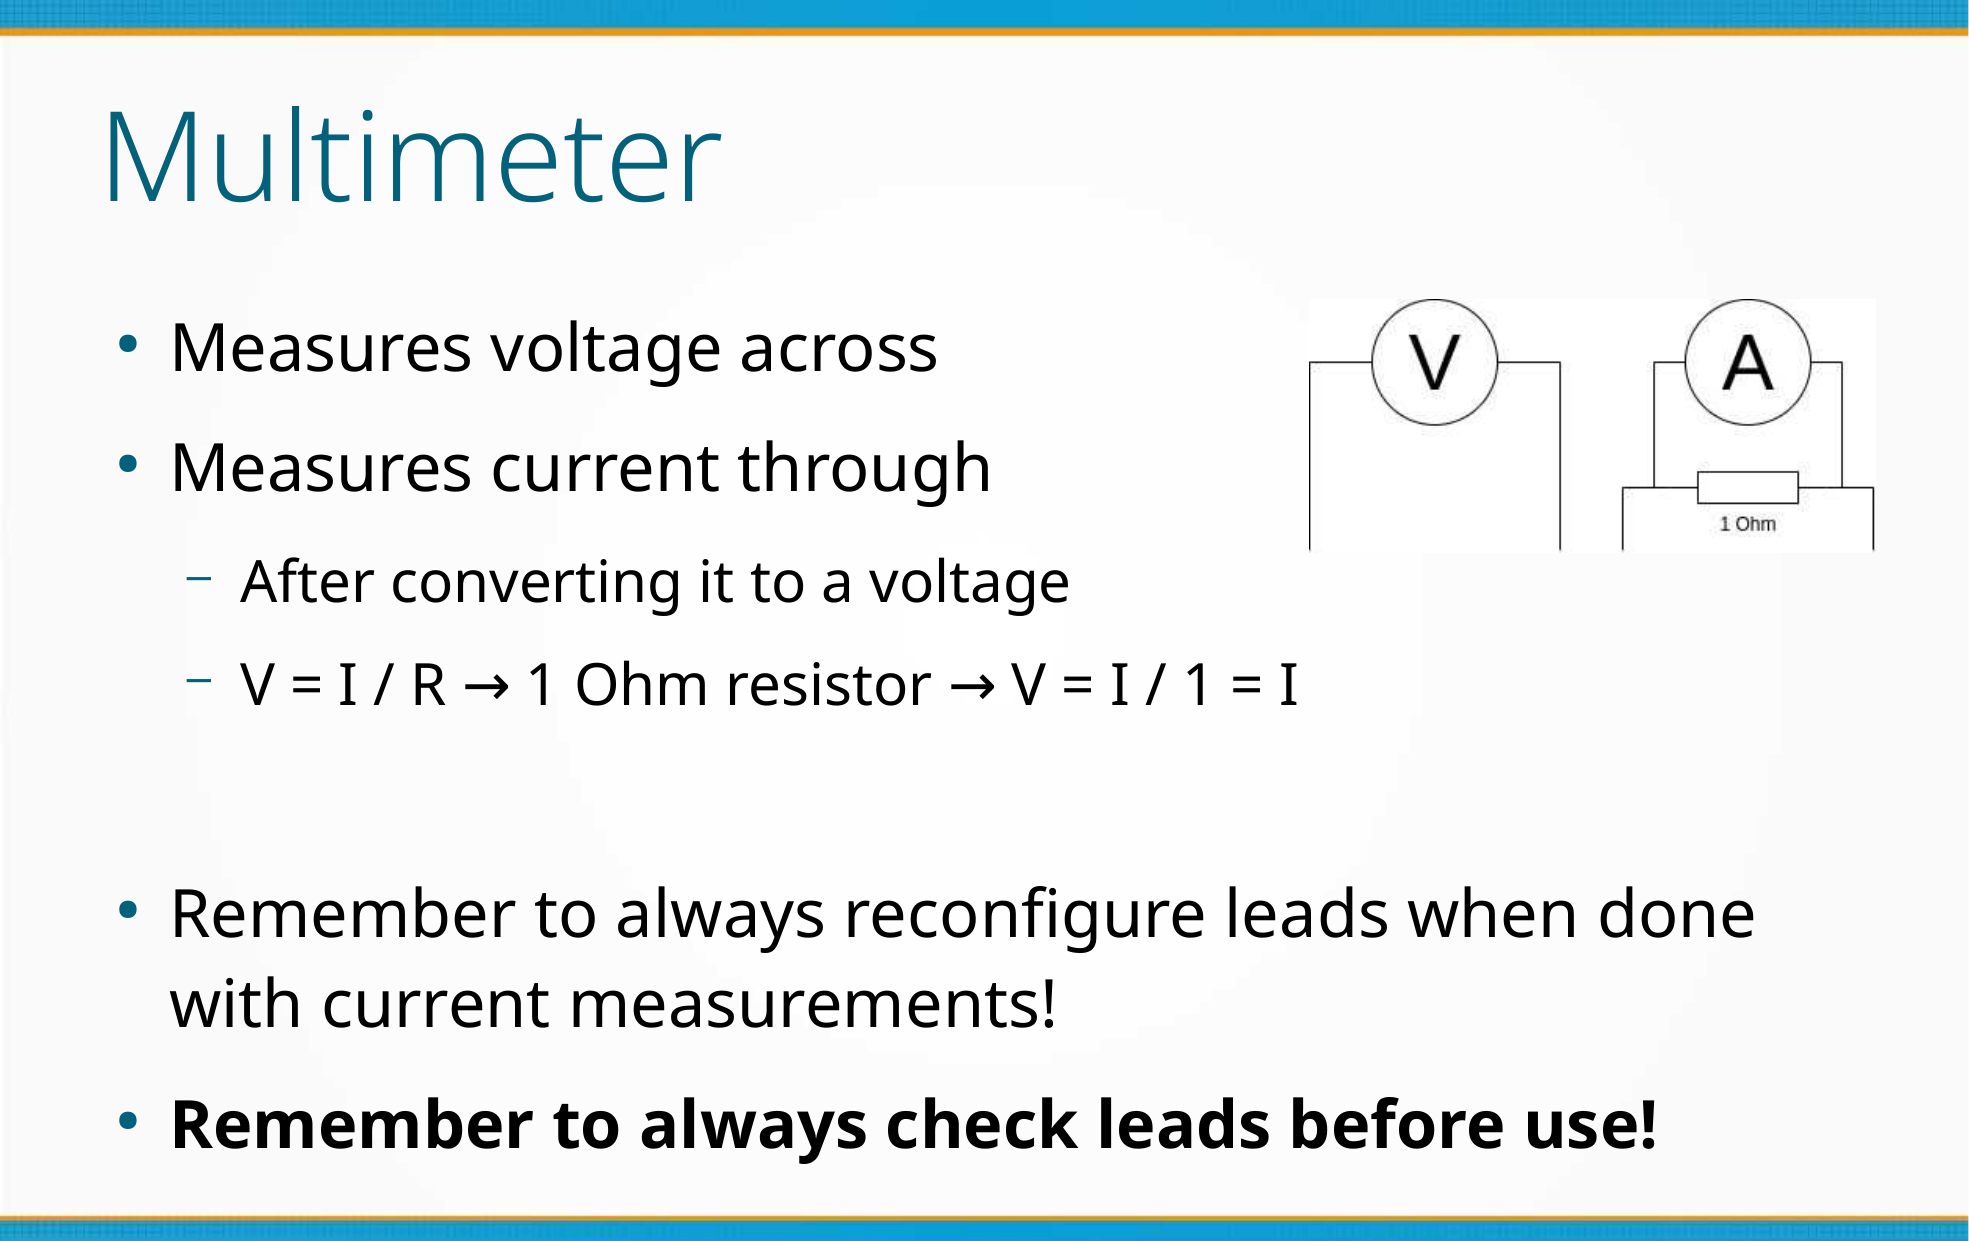

# Multimeter
Measures voltage across
Measures current through
After converting it to a voltage
V = I / R → 1 Ohm resistor → V = I / 1 = I
Remember to always reconfigure leads when done with current measurements!
Remember to always check leads before use!